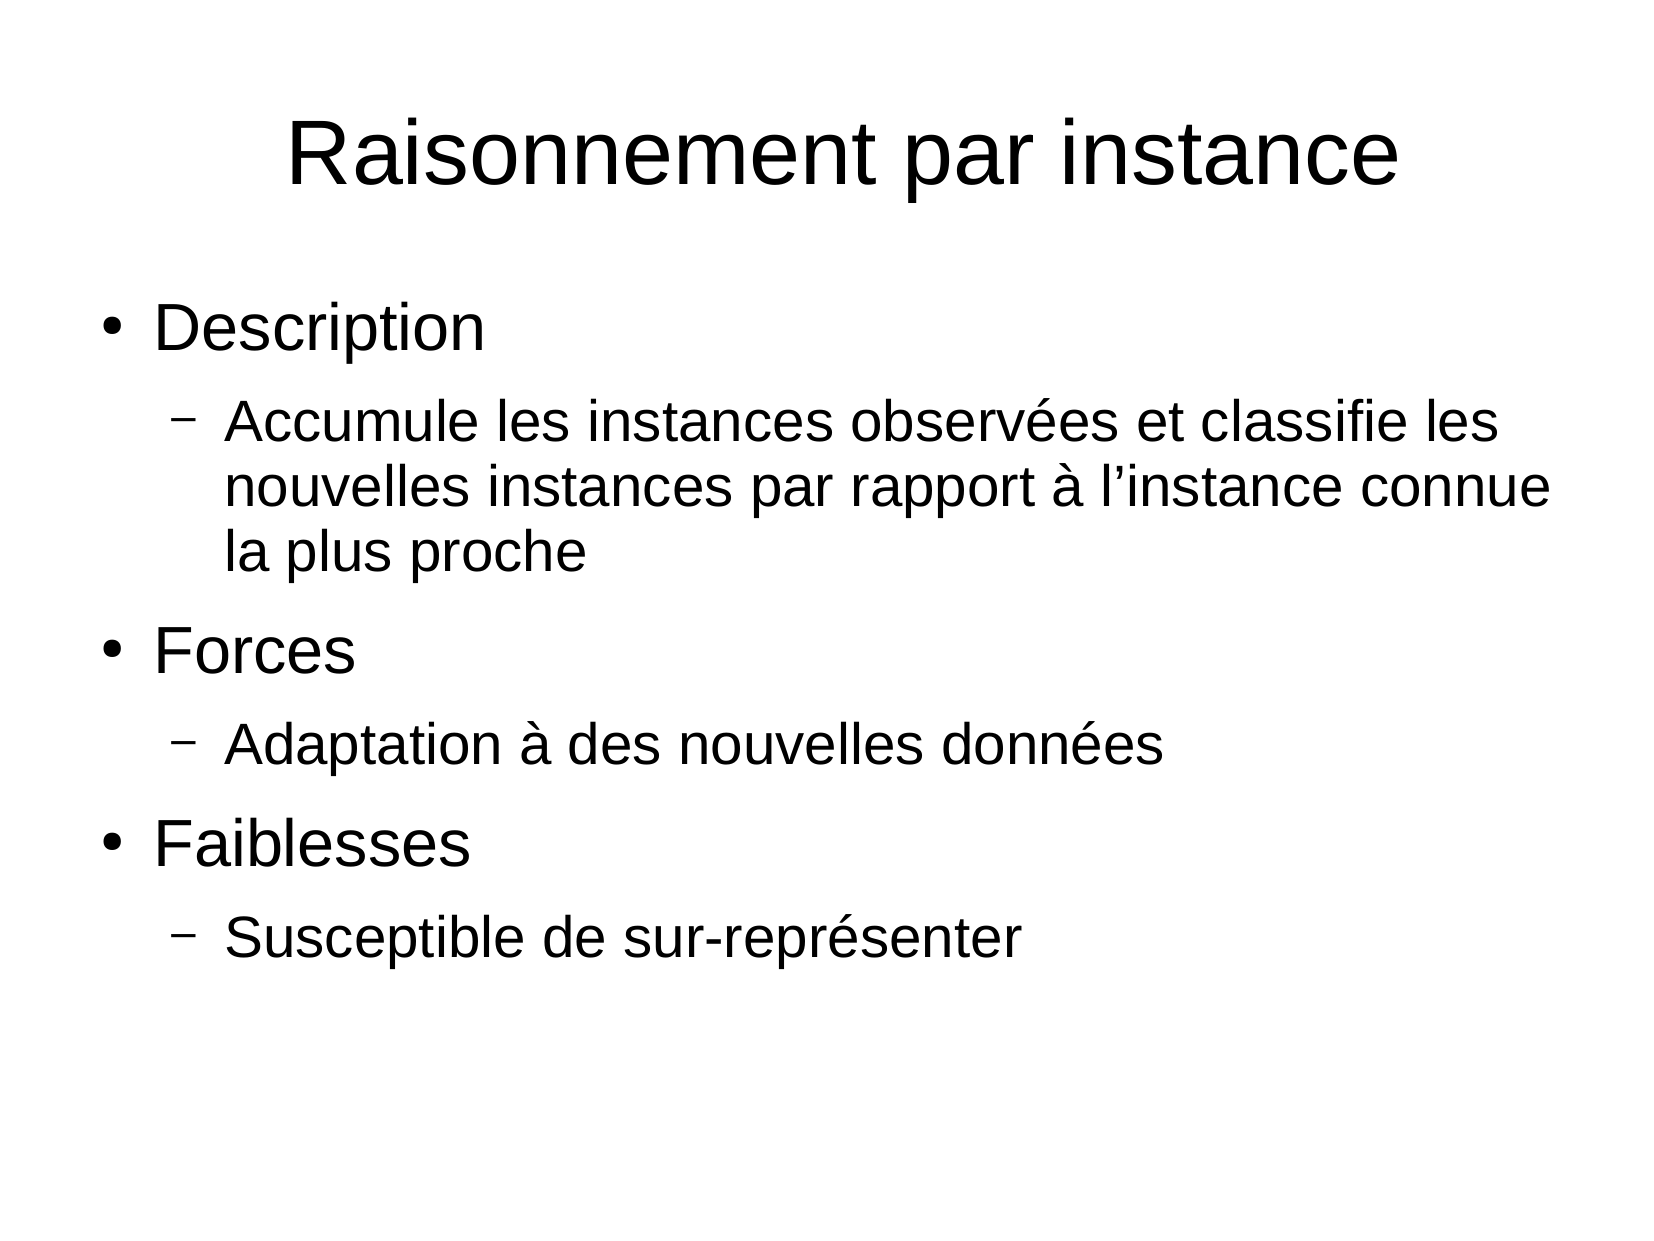

# Raisonnement par instance
Description
Accumule les instances observées et classifie les nouvelles instances par rapport à l’instance connue la plus proche
Forces
Adaptation à des nouvelles données
Faiblesses
Susceptible de sur-représenter